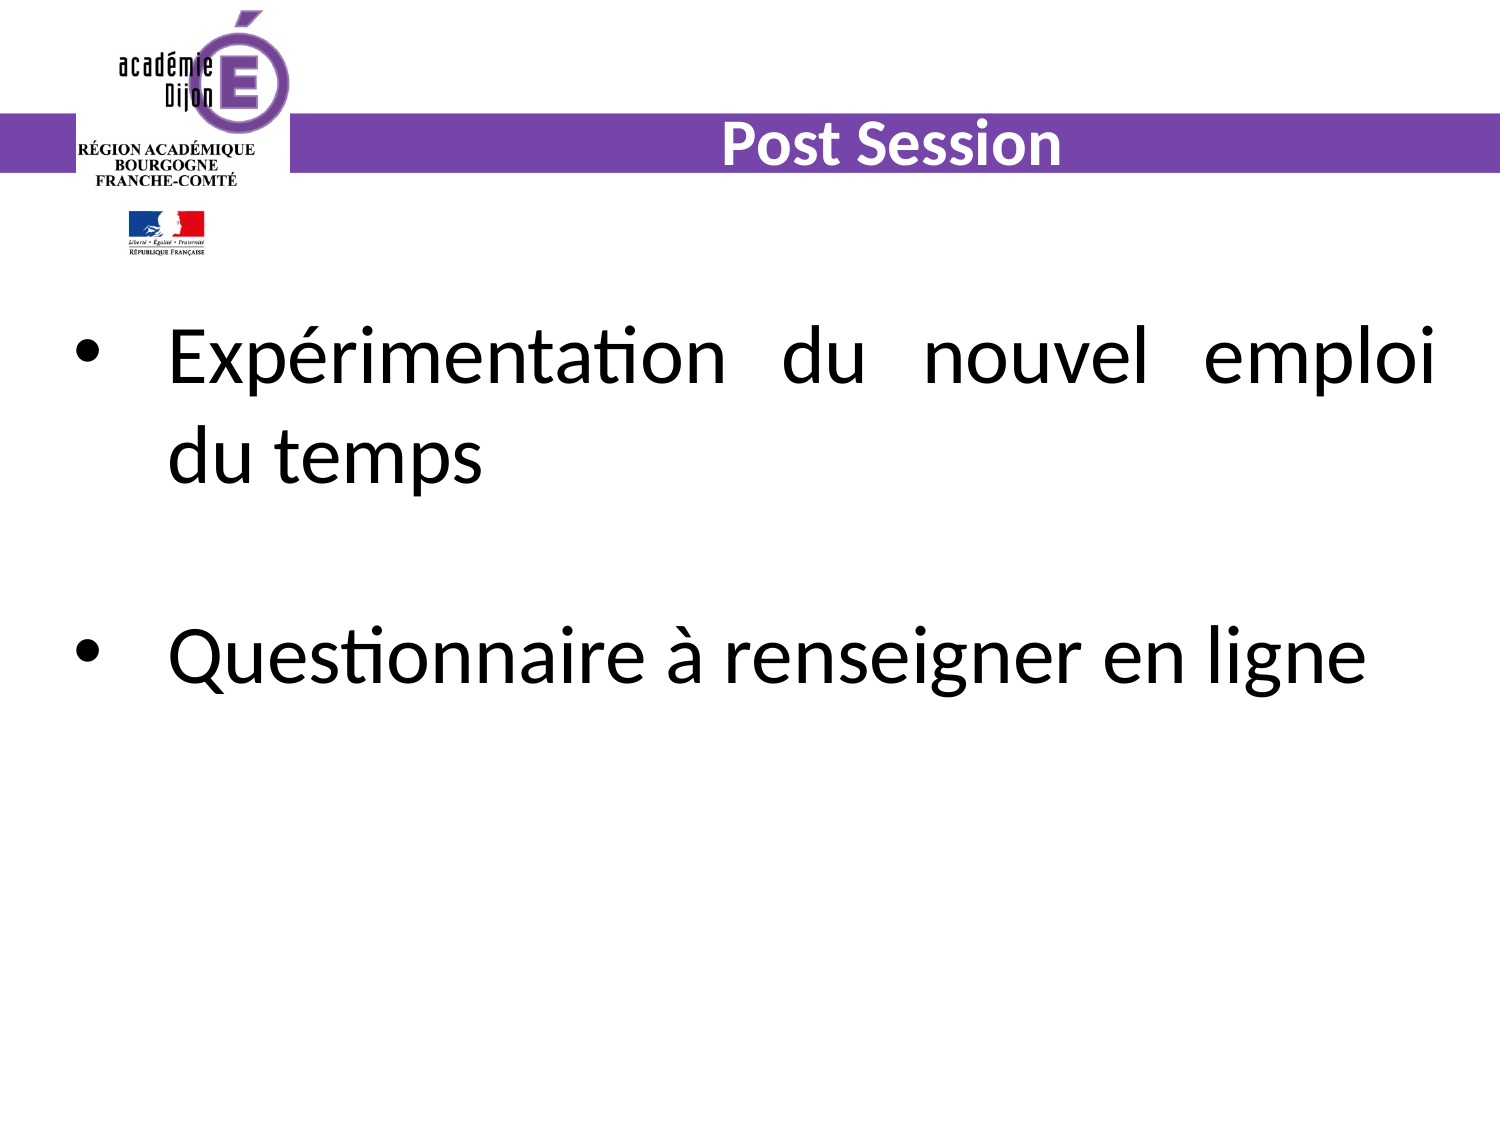

# Post Session
Expérimentation du nouvel emploi du temps
Questionnaire à renseigner en ligne